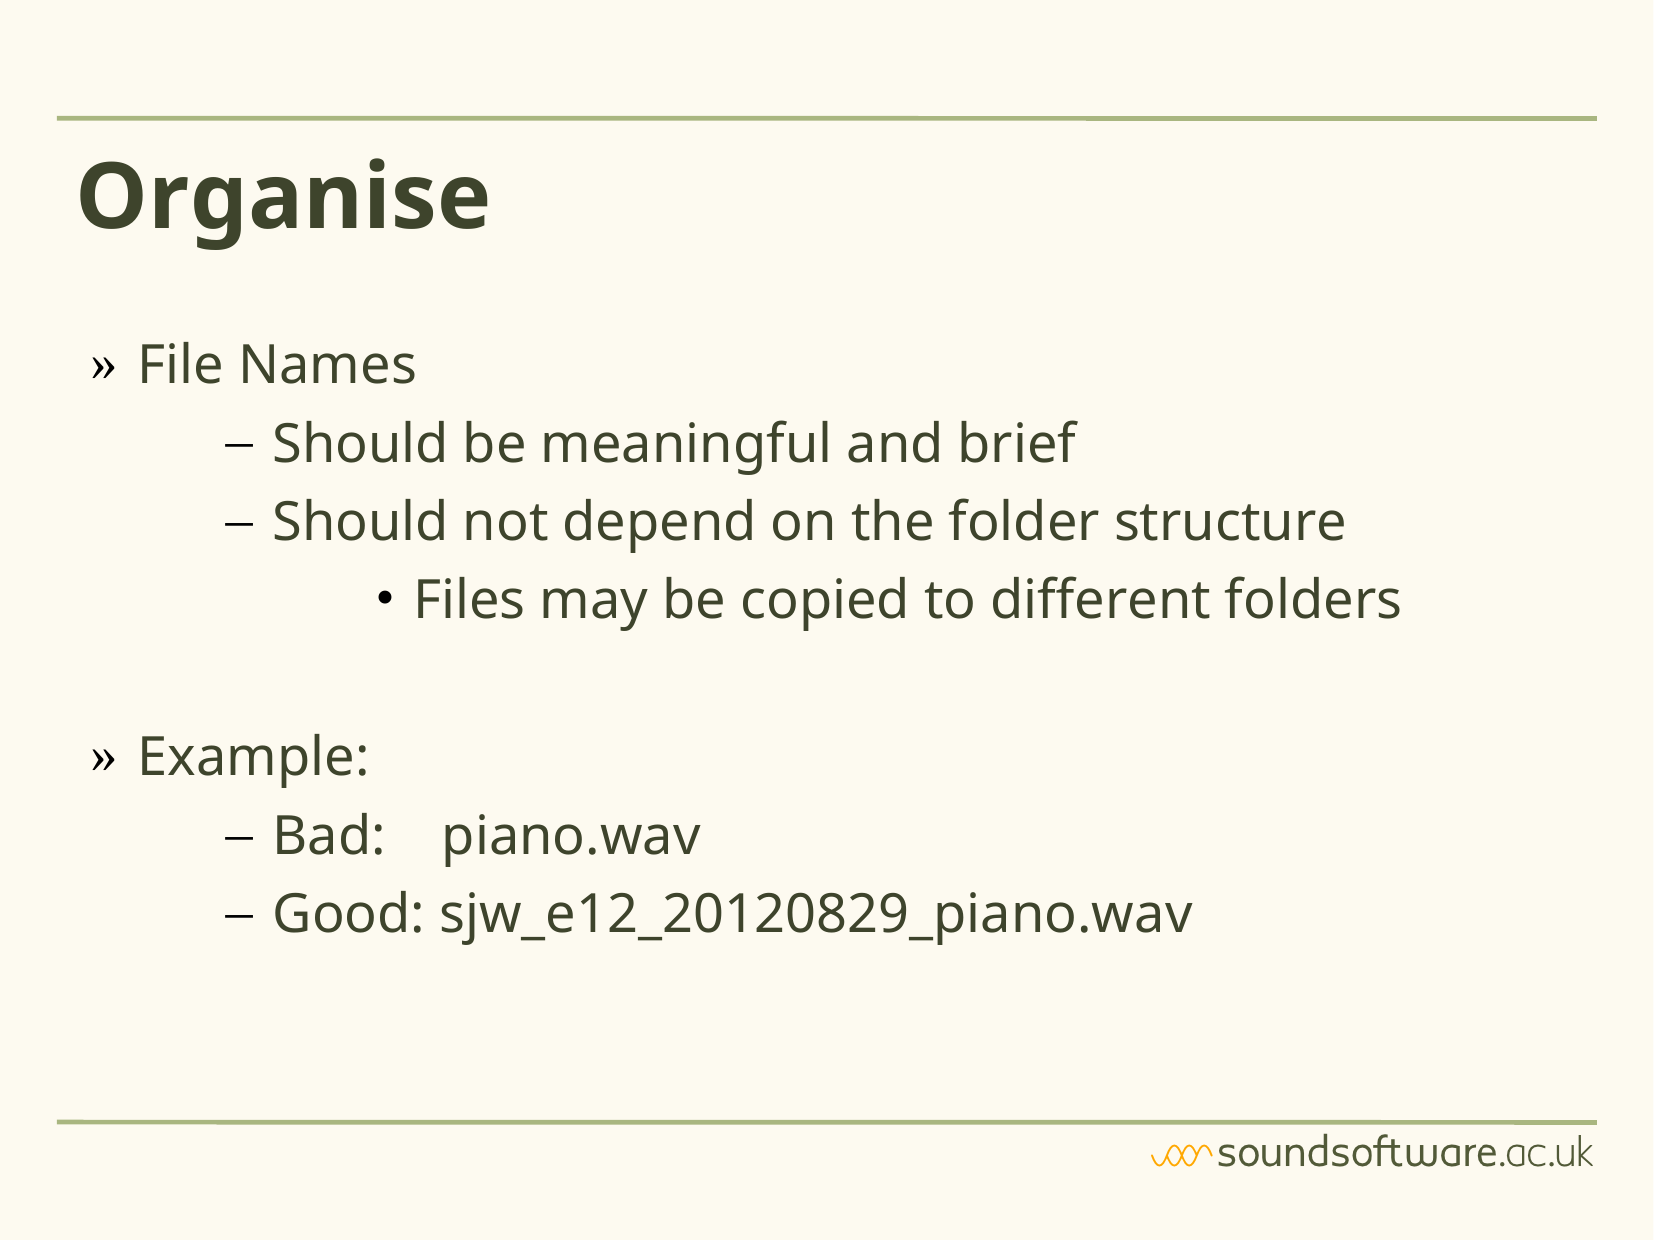

# Organise
File Names
Should be meaningful and brief
Should not depend on the folder structure
Files may be copied to different folders
Example:
Bad: piano.wav
Good: sjw_e12_20120829_piano.wav